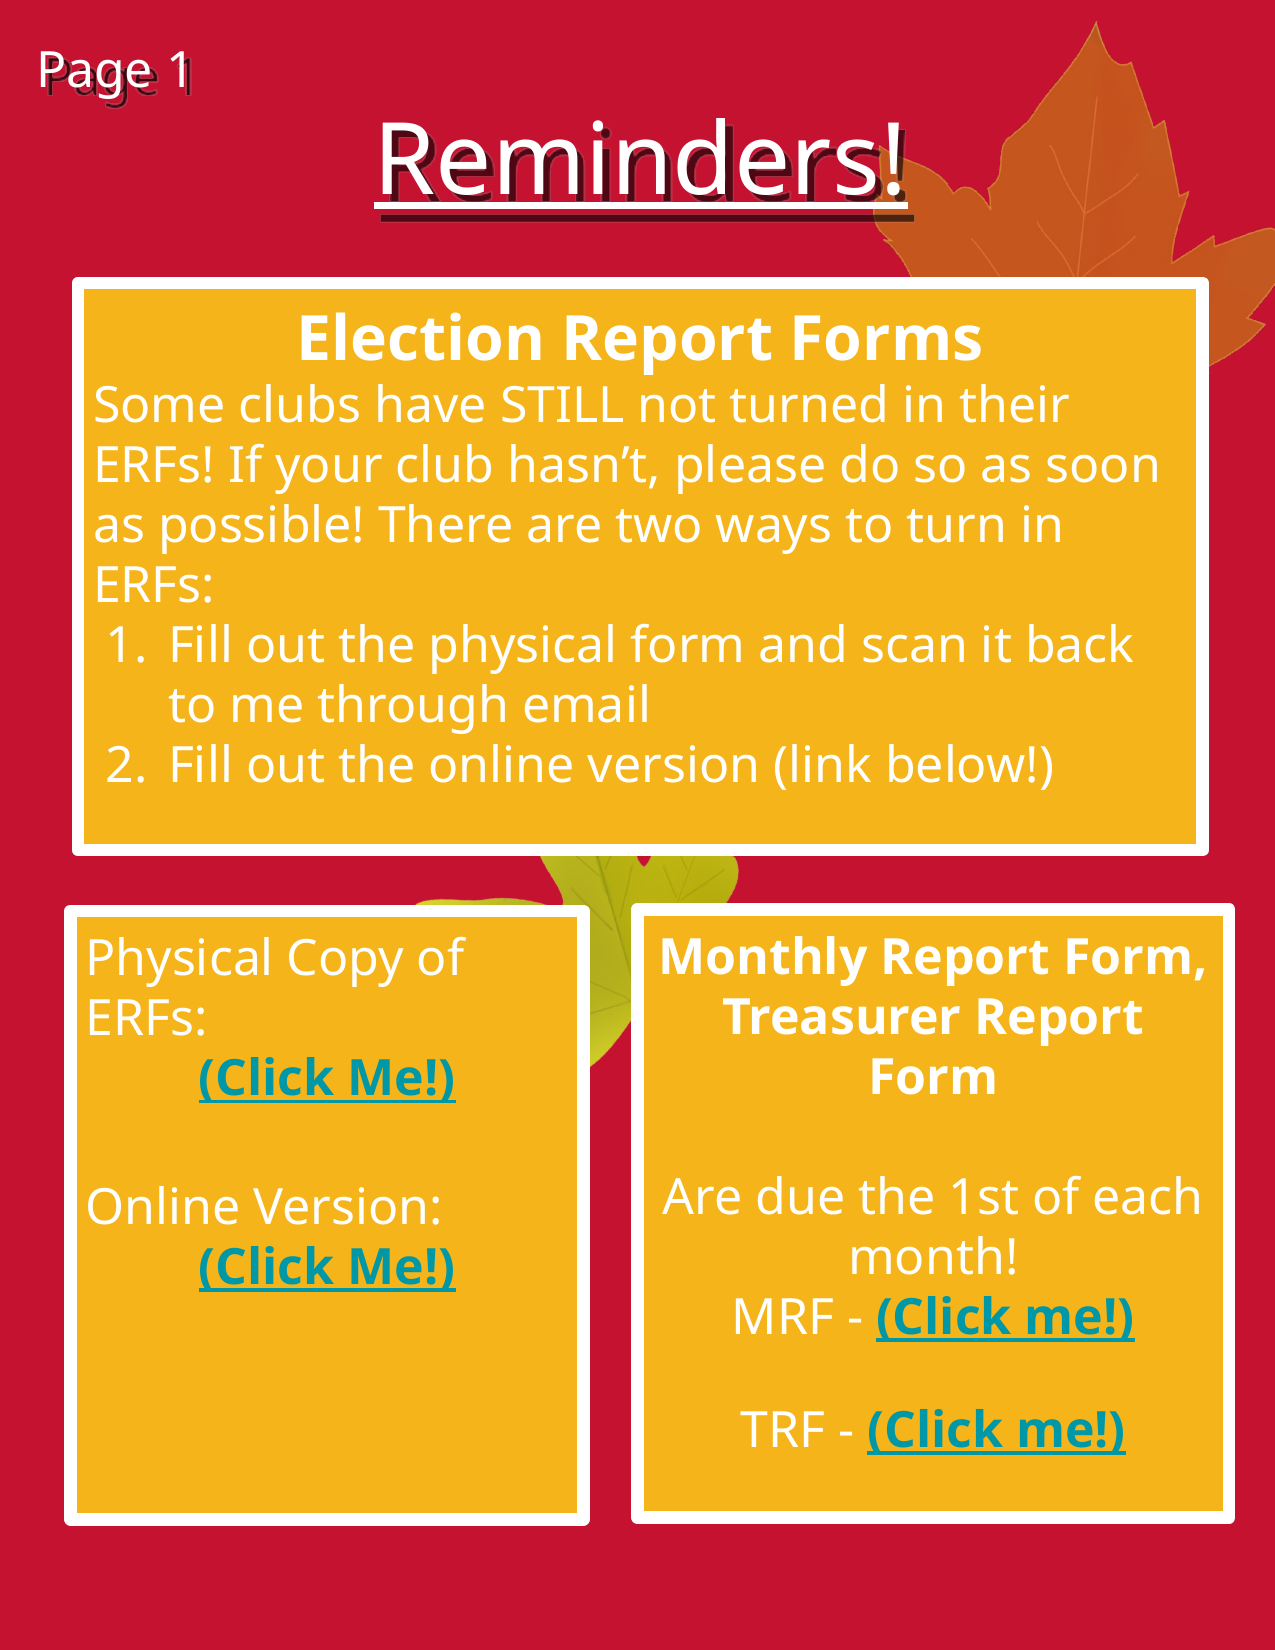

Page 1
# Reminders!
Election Report Forms
Some clubs have STILL not turned in their ERFs! If your club hasn’t, please do so as soon as possible! There are two ways to turn in ERFs:
Fill out the physical form and scan it back to me through email
Fill out the online version (link below!)
Monthly Report Form, Treasurer Report Form
Are due the 1st of each month!
MRF - (Click me!)
TRF - (Click me!)
Physical Copy of ERFs:
(Click Me!)
Online Version:
(Click Me!)